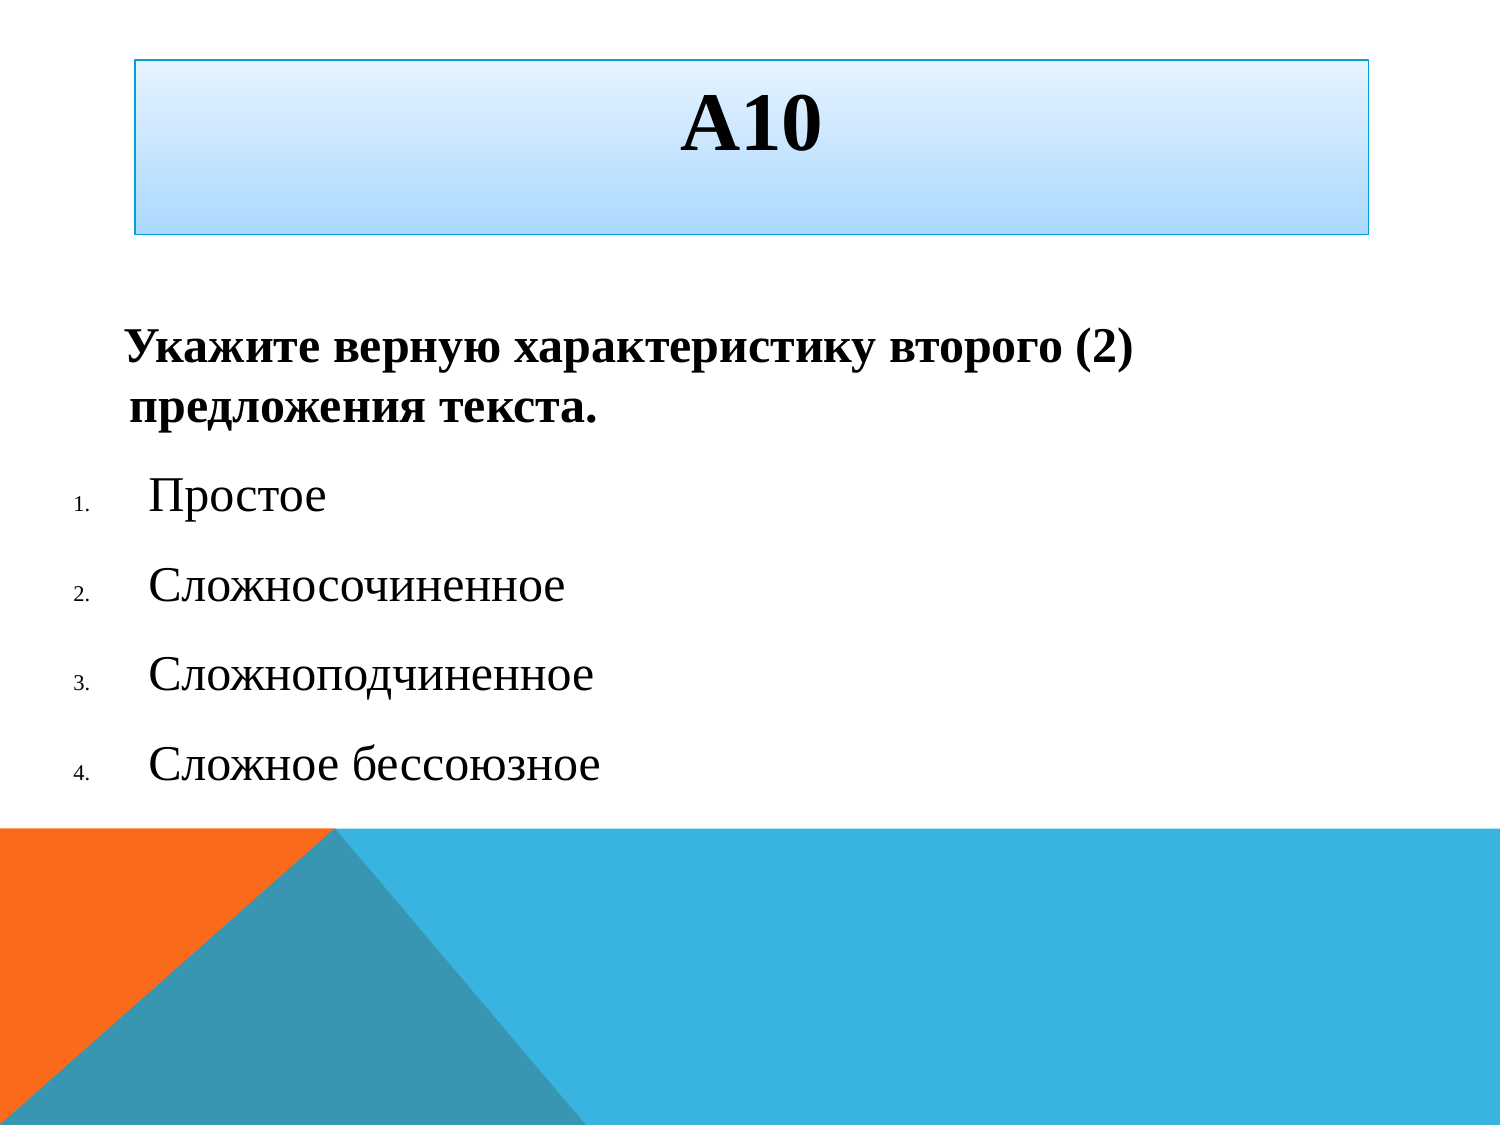

# А10
 Укажите верную характеристику второго (2) предложения текста.
Простое
Сложносочиненное
Сложноподчиненное
Сложное бессоюзное